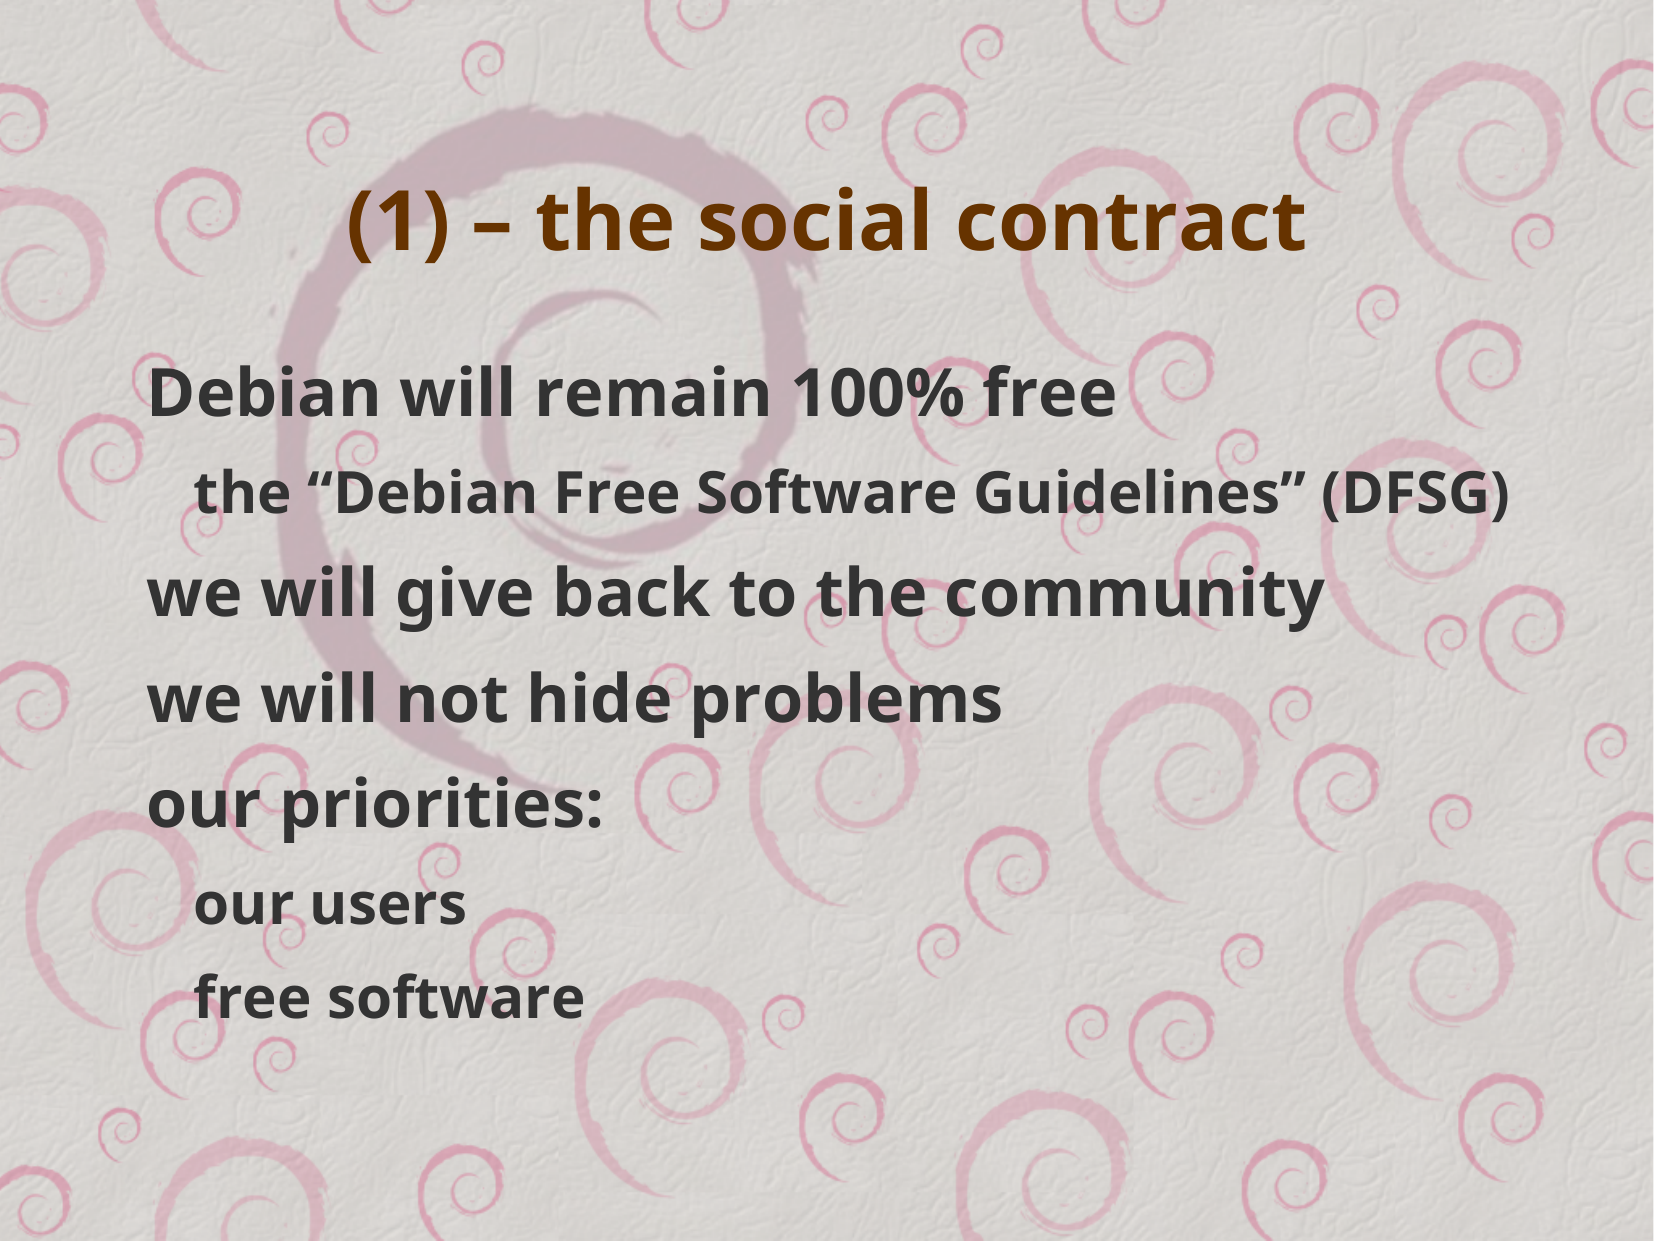

# (1) – the social contract
Debian will remain 100% free
the “Debian Free Software Guidelines” (DFSG)
we will give back to the community
we will not hide problems
our priorities:
our users
free software